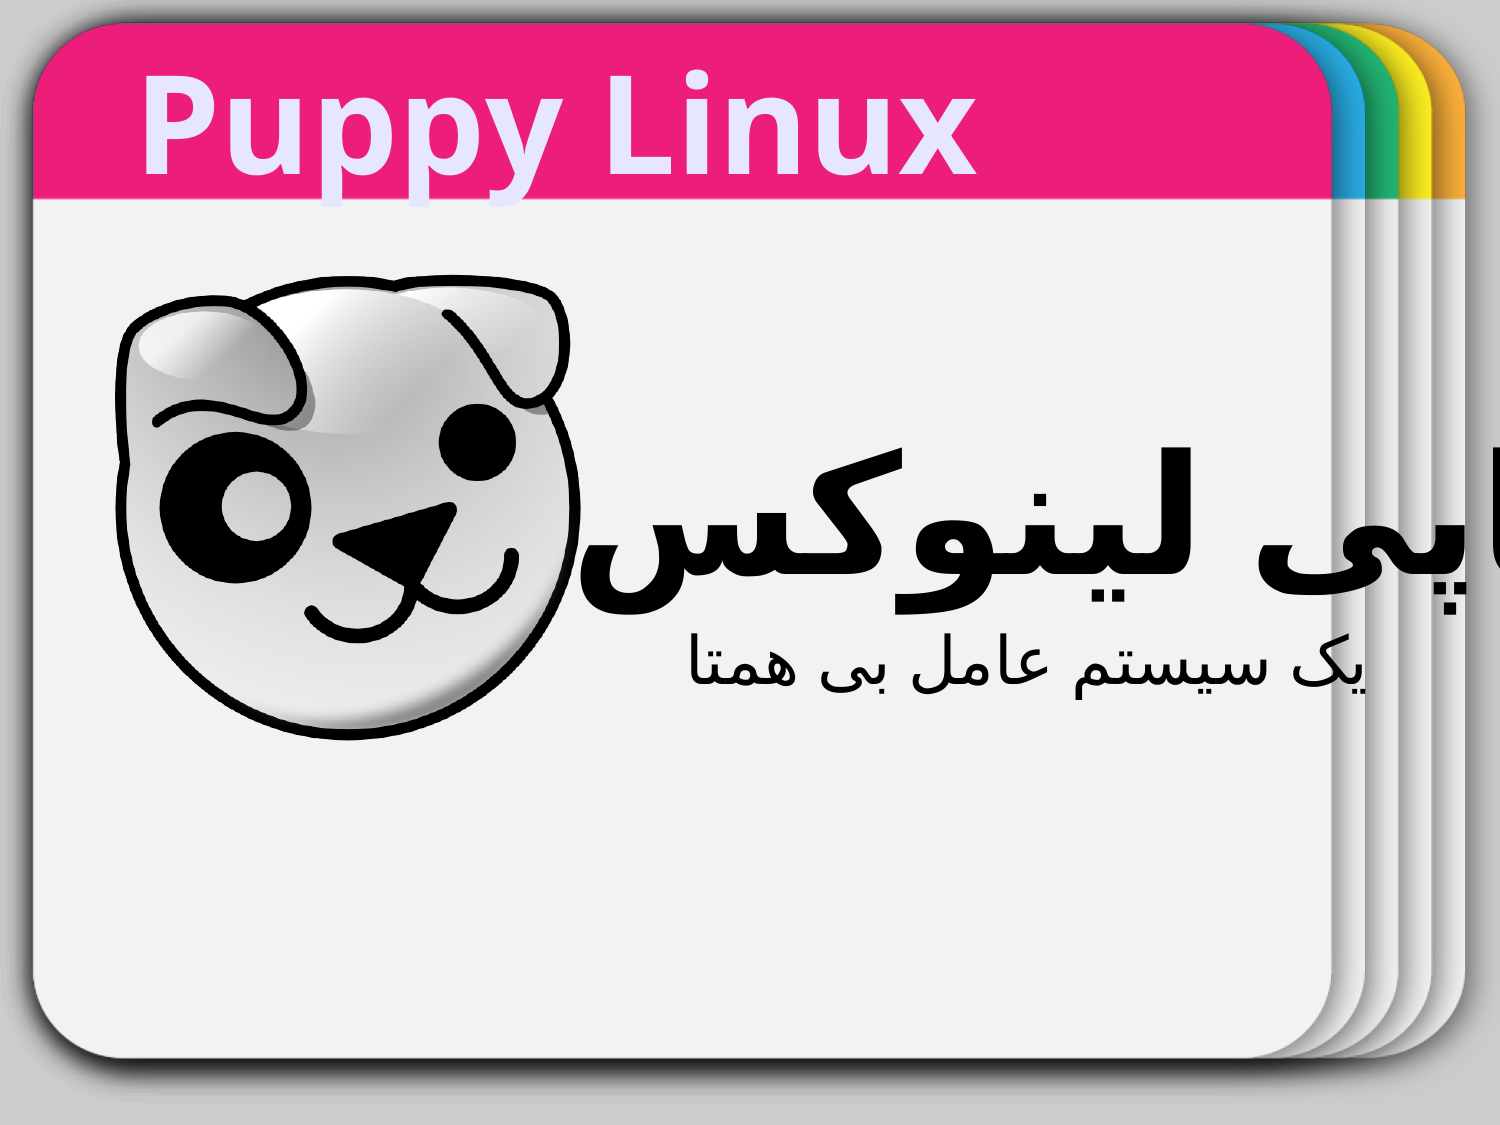

Puppy Linux
WINTER
Template
پاپی لینوکس
 یک سیستم عامل بی همتا